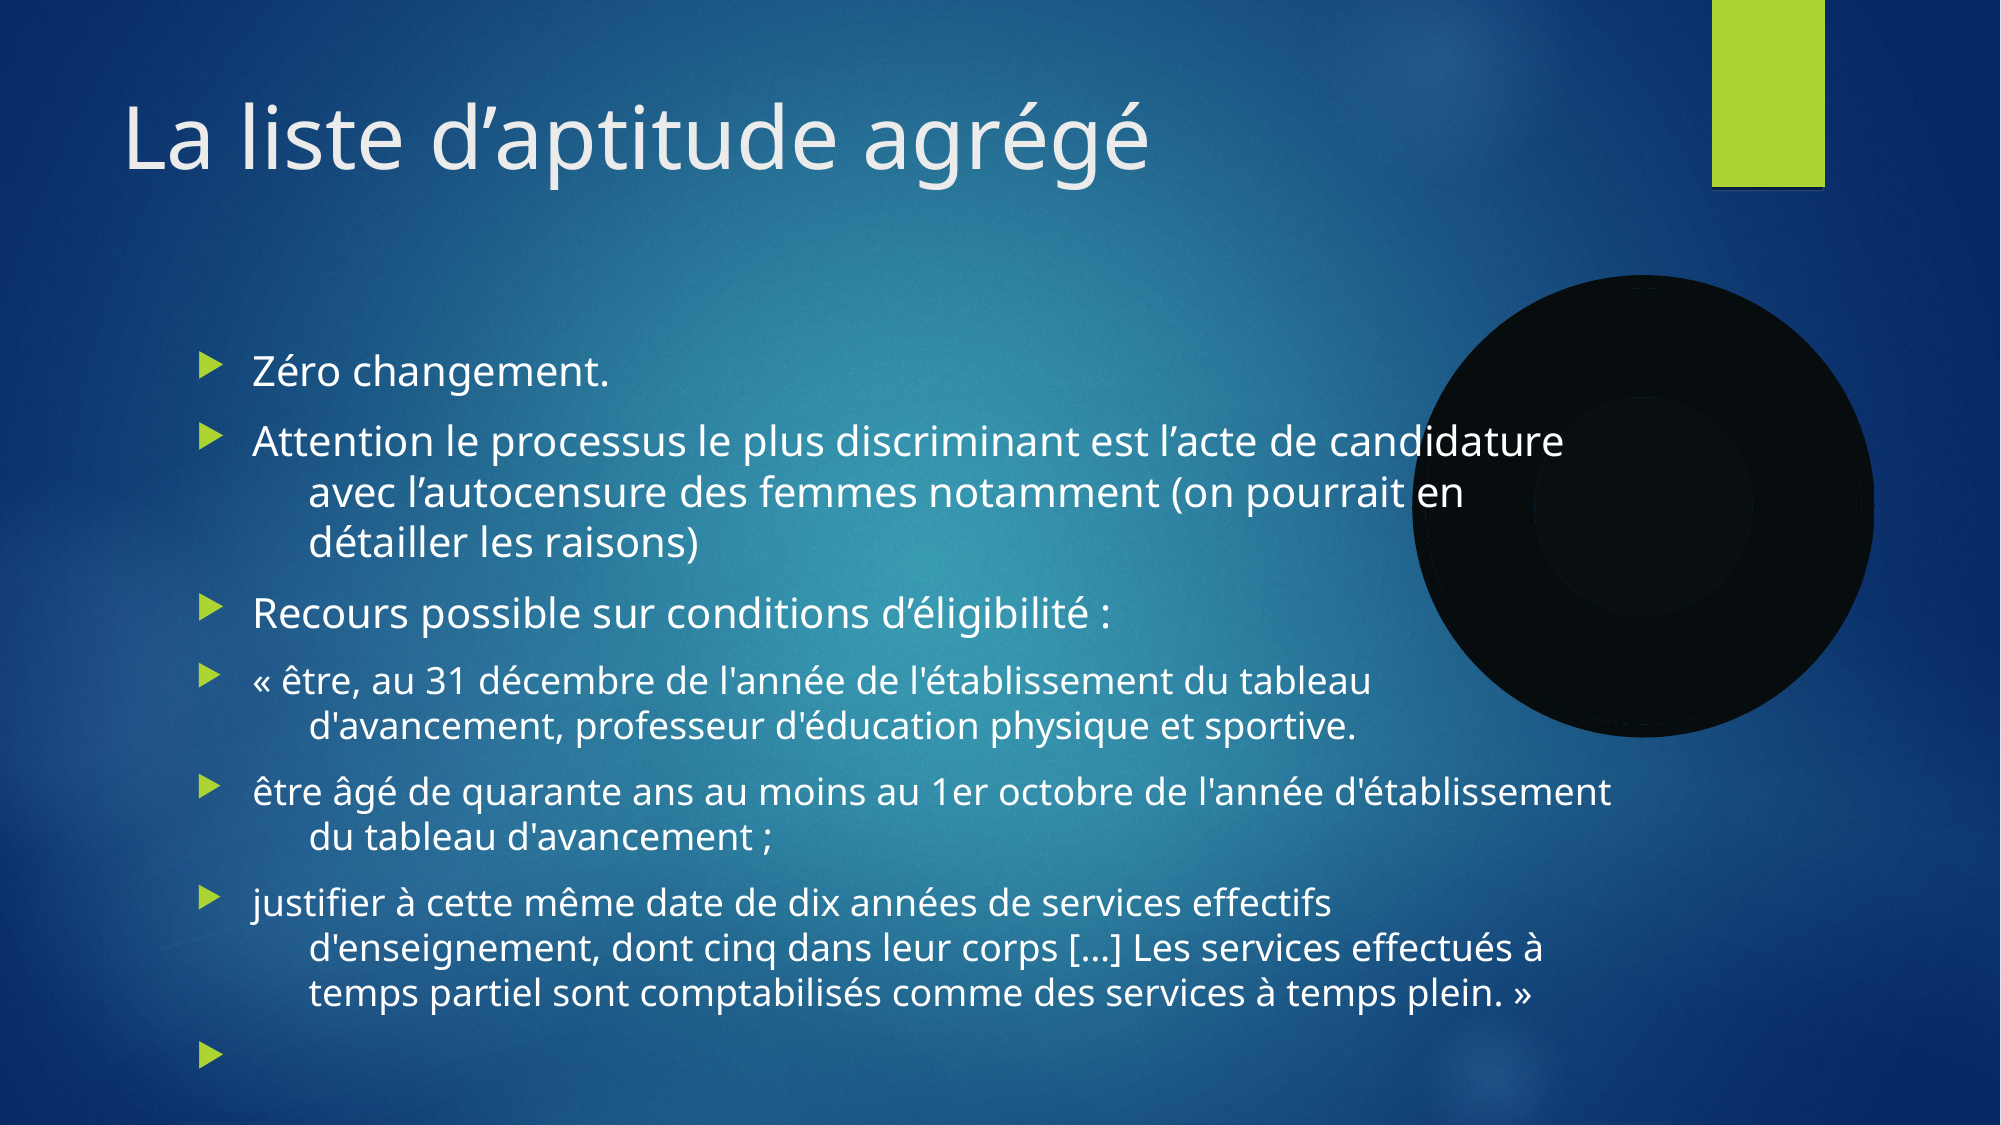

# La liste d’aptitude agrégé
Zéro changement.
Attention le processus le plus discriminant est l’acte de candidature avec l’autocensure des femmes notamment (on pourrait en détailler les raisons)
Recours possible sur conditions d’éligibilité :
« être, au 31 décembre de l'année de l'établissement du tableau d'avancement, professeur d'éducation physique et sportive.
être âgé de quarante ans au moins au 1er octobre de l'année d'établissement du tableau d'avancement ;
justifier à cette même date de dix années de services effectifs d'enseignement, dont cinq dans leur corps […] Les services effectués à temps partiel sont comptabilisés comme des services à temps plein. »